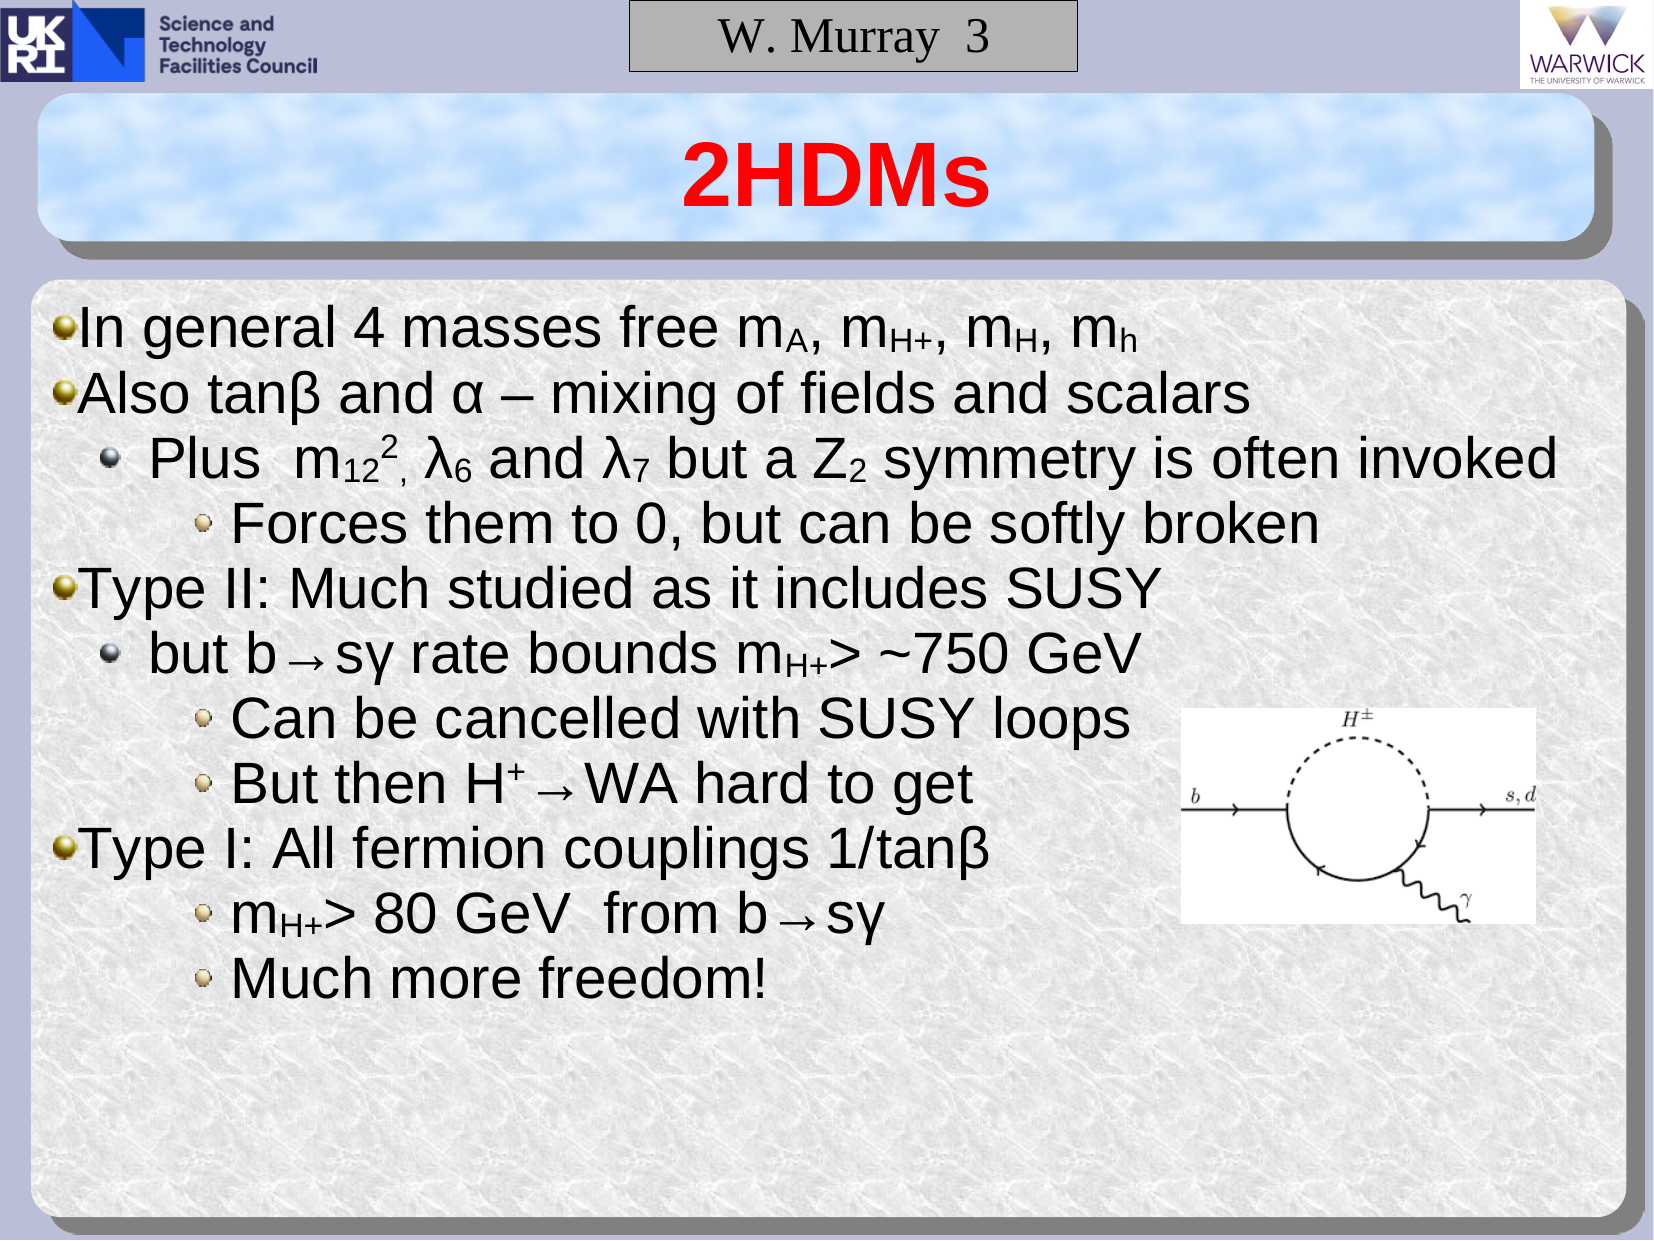

# 2HDMs
In general 4 masses free mA, mH+, mH, mh
Also tanβ and α – mixing of fields and scalars
Plus m122, λ6 and λ7 but a Z2 symmetry is often invoked
Forces them to 0, but can be softly broken
Type II: Much studied as it includes SUSY
but b→sγ rate bounds mH+> ~750 GeV
Can be cancelled with SUSY loops
But then H+→WA hard to get
Type I: All fermion couplings 1/tanβ
mH+> 80 GeV from b→sγ
Much more freedom!